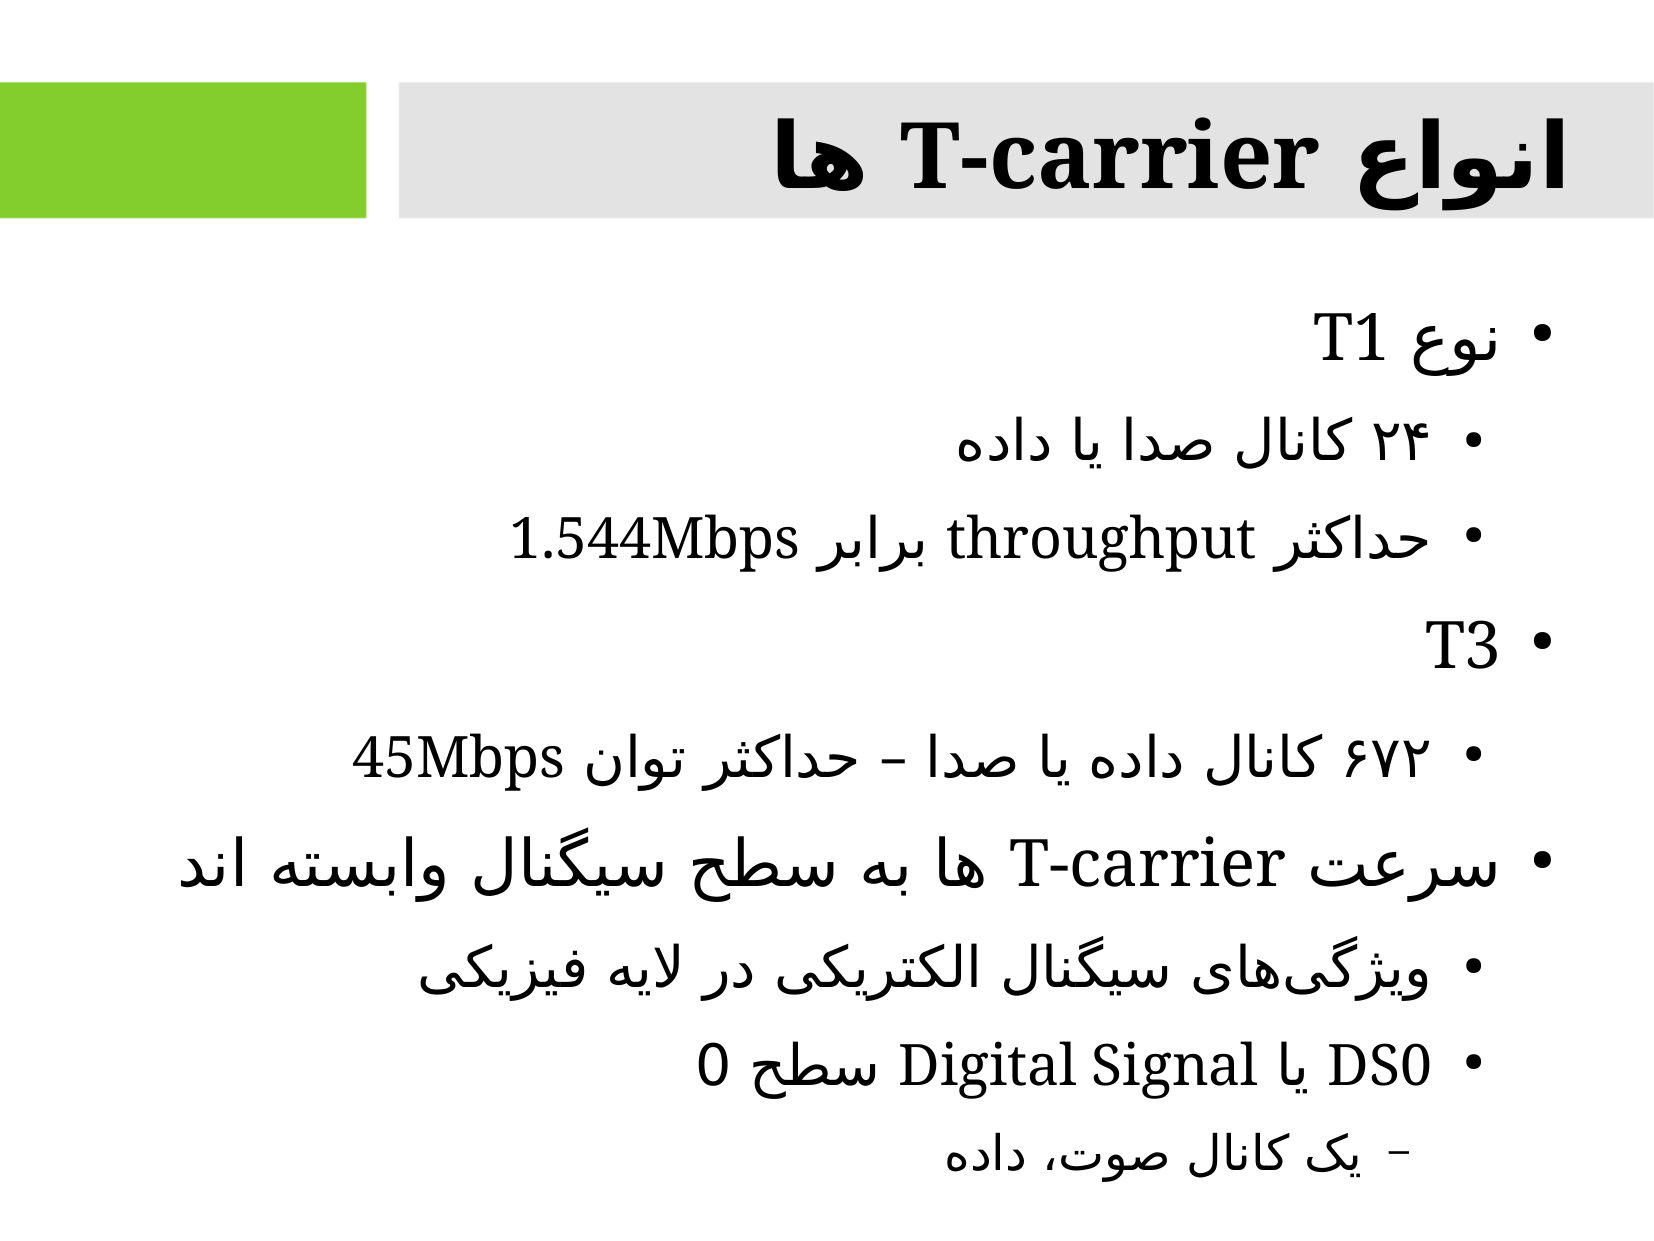

# انواع T-carrier ها
نوع T1
۲۴ کانال صدا یا داده
حداکثر throughput برابر 1.544Mbps
T3
۶۷۲ کانال داده یا صدا – حداکثر توان 45Mbps
سرعت T-carrier ها به سطح سیگنال وابسته اند
ویژگی‌های سیگنال الکتریکی در لایه فیزیکی
DS0 یا Digital Signal سطح 0
یک کانال صوت، داده